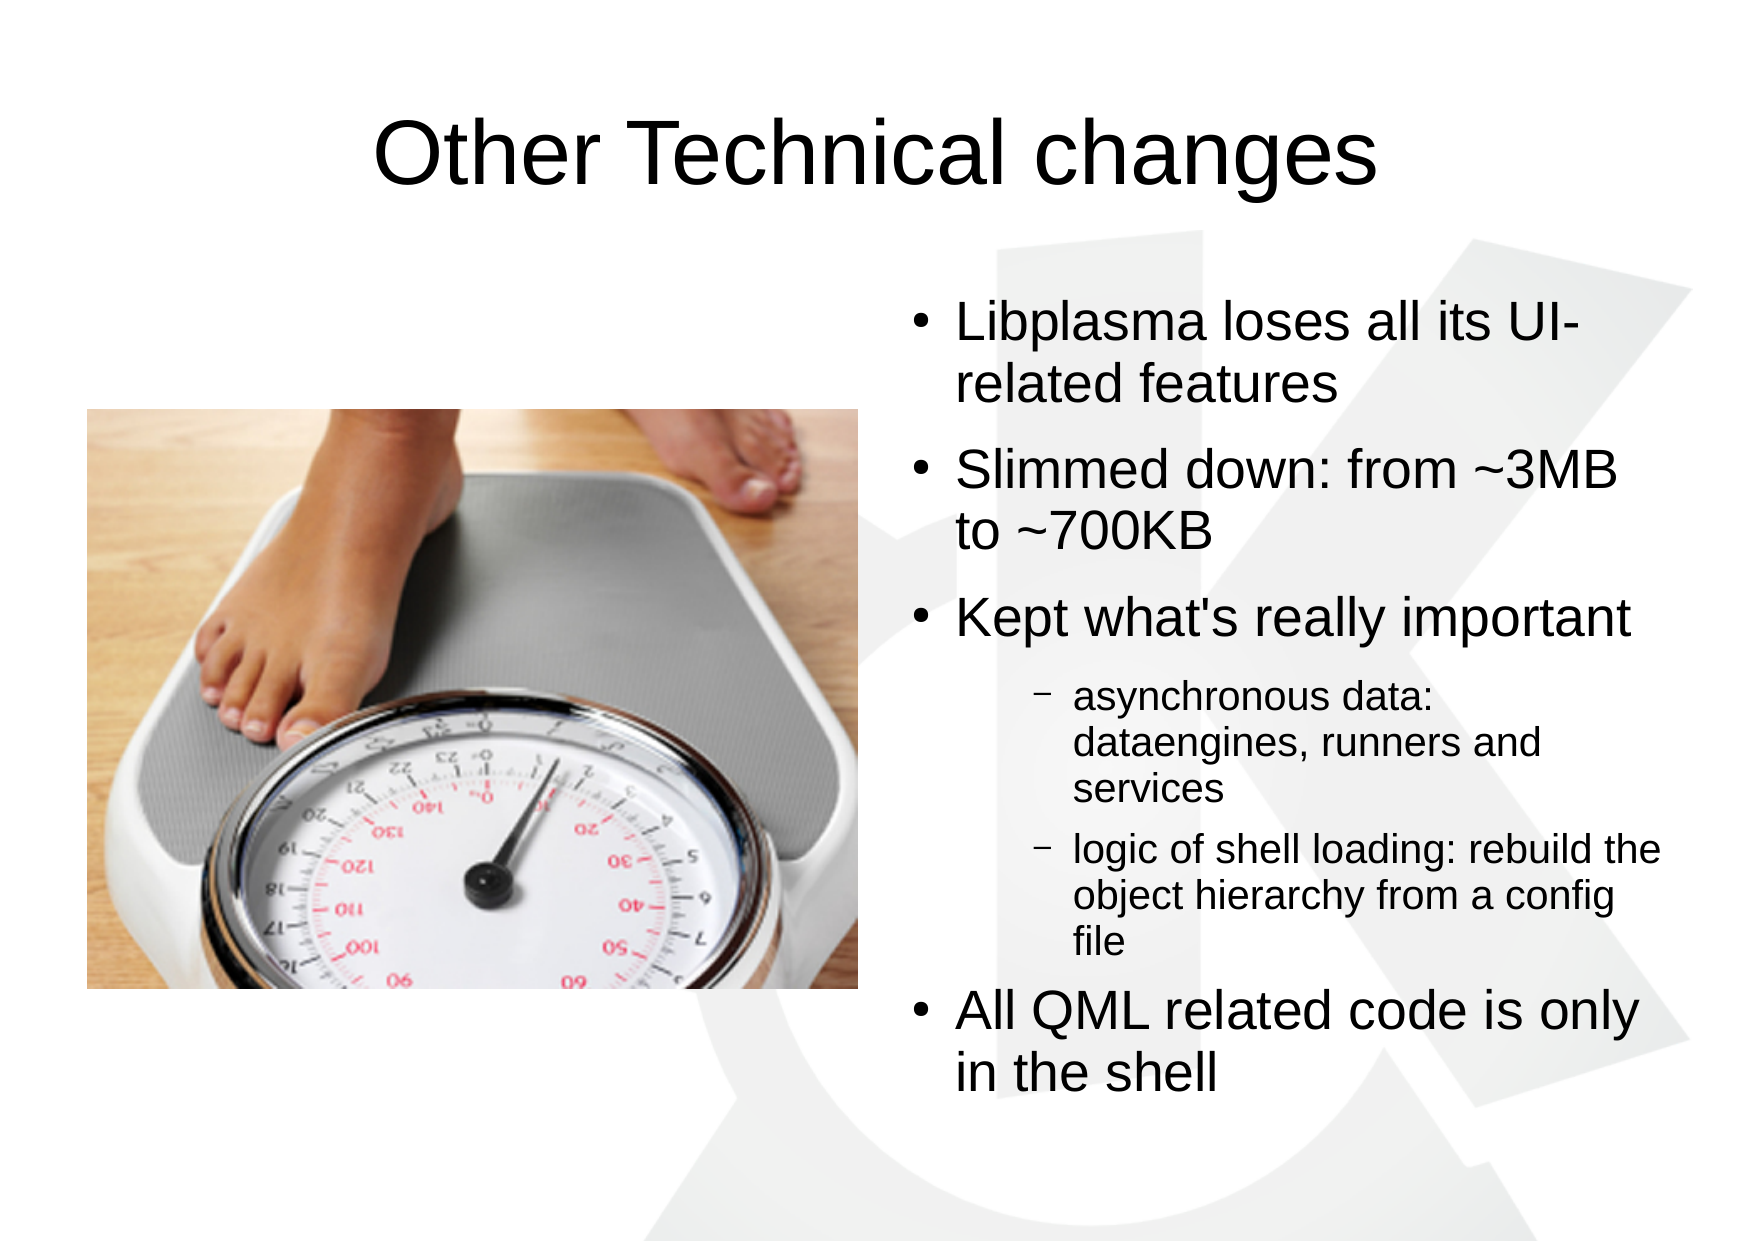

# Other Technical changes
Libplasma loses all its UI-related features
Slimmed down: from ~3MB to ~700KB
Kept what's really important
asynchronous data: dataengines, runners and services
logic of shell loading: rebuild the object hierarchy from a config file
All QML related code is only in the shell